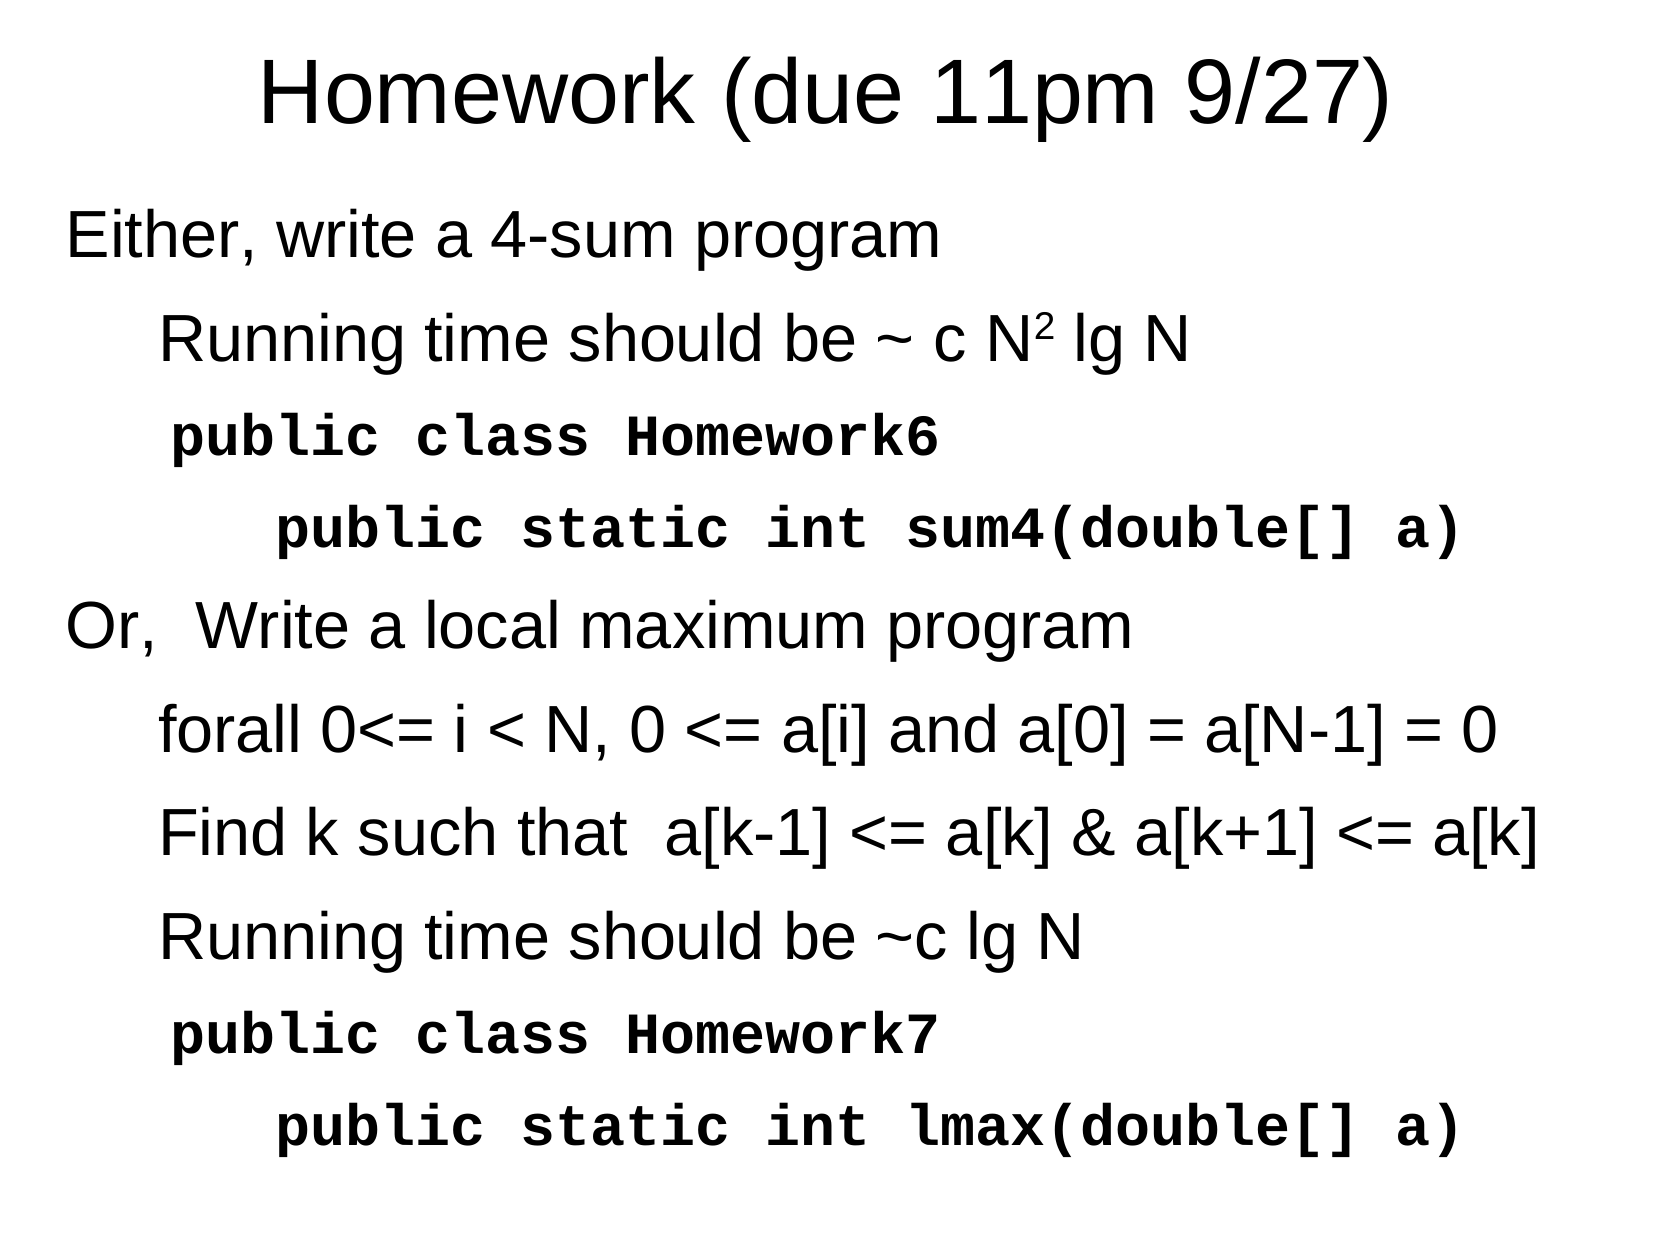

# Homework (due 11pm 9/27)
Either, write a 4-sum program
 Running time should be ~ c N2 lg N
 public class Homework6
 public static int sum4(double[] a)
Or, Write a local maximum program
 forall 0<= i < N, 0 <= a[i] and a[0] = a[N-1] = 0
 Find k such that a[k-1] <= a[k] & a[k+1] <= a[k]
 Running time should be ~c lg N
 public class Homework7
 public static int lmax(double[] a)